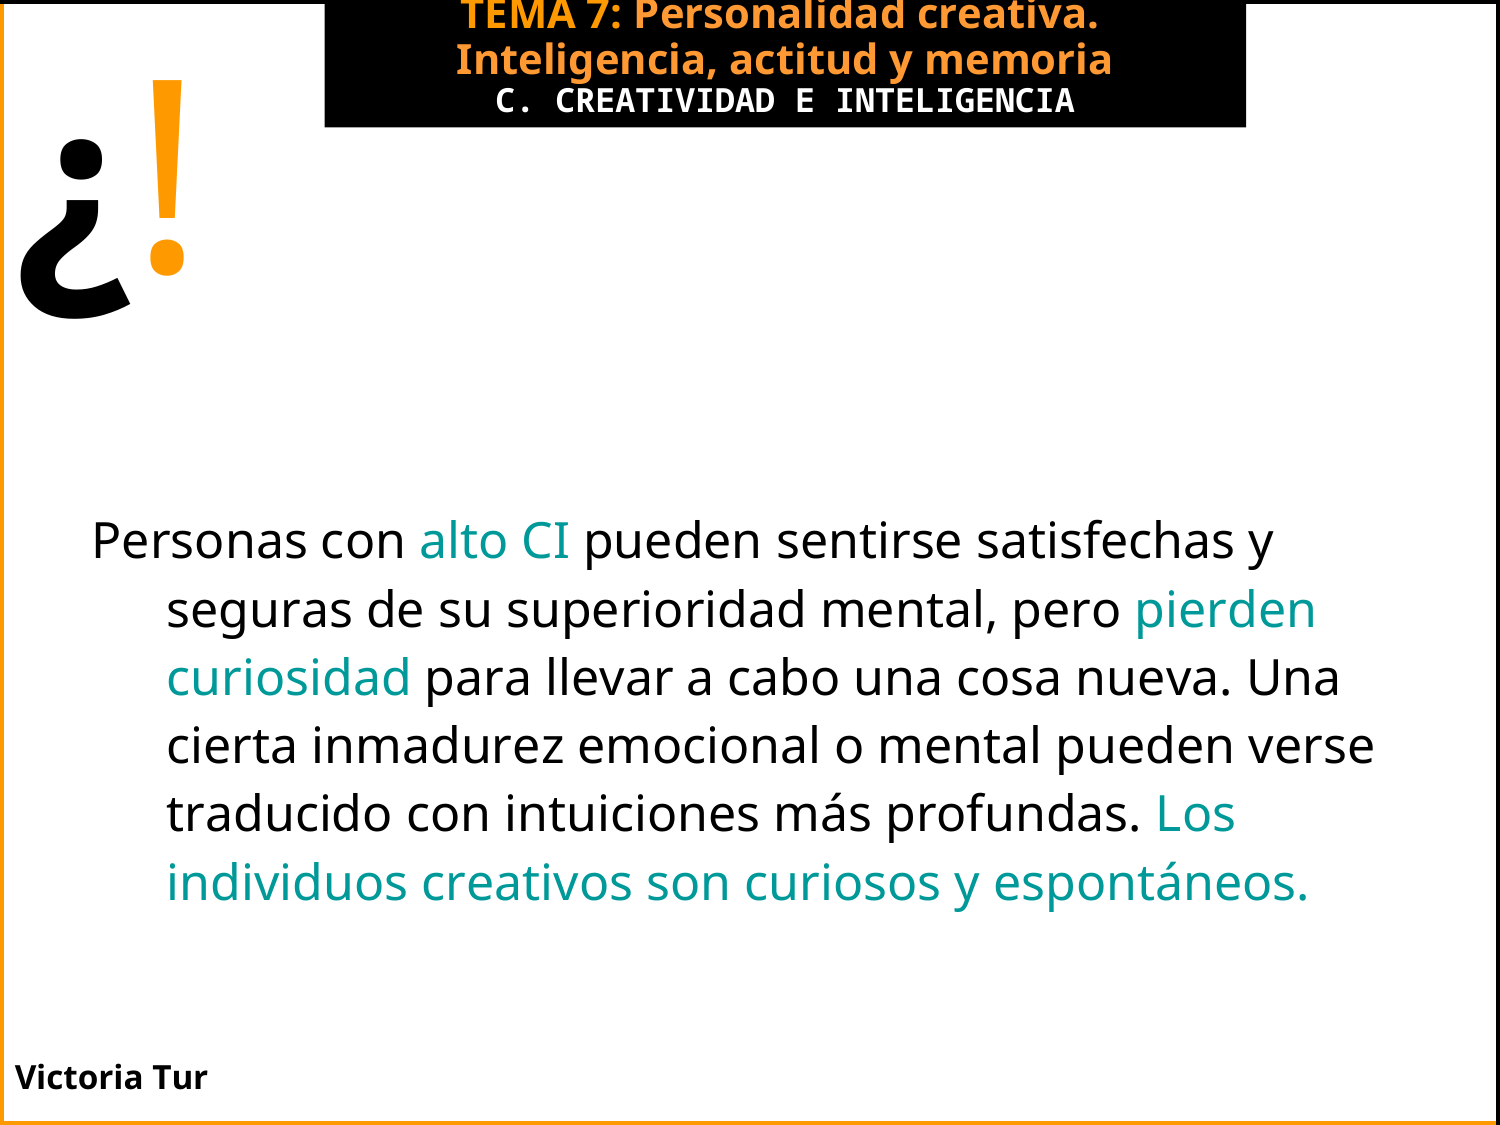

#
Personas con alto CI pueden sentirse satisfechas y seguras de su superioridad mental, pero pierden curiosidad para llevar a cabo una cosa nueva. Una cierta inmadurez emocional o mental pueden verse traducido con intuiciones más profundas. Los individuos creativos son curiosos y espontáneos.